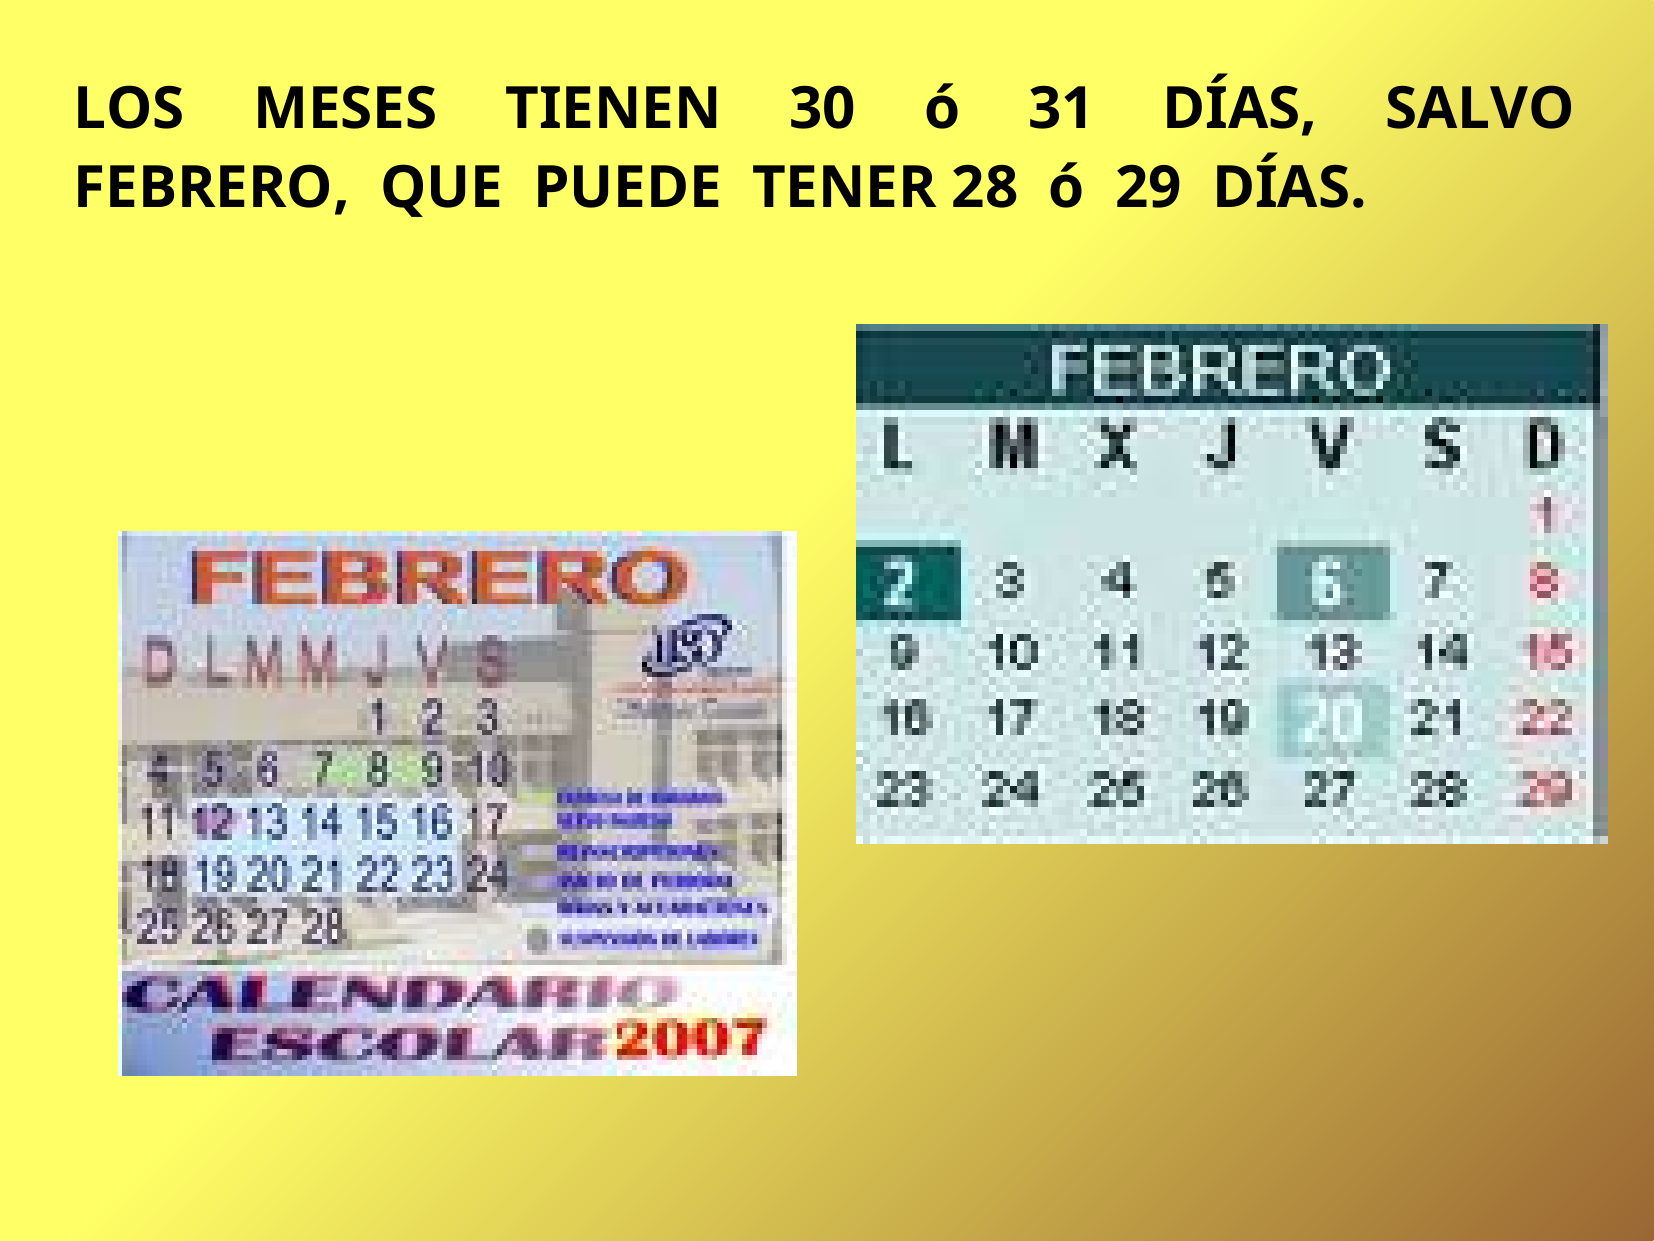

LOS MESES TIENEN 30 ó 31 DÍAS, SALVO FEBRERO, QUE PUEDE TENER 28 ó 29 DÍAS.